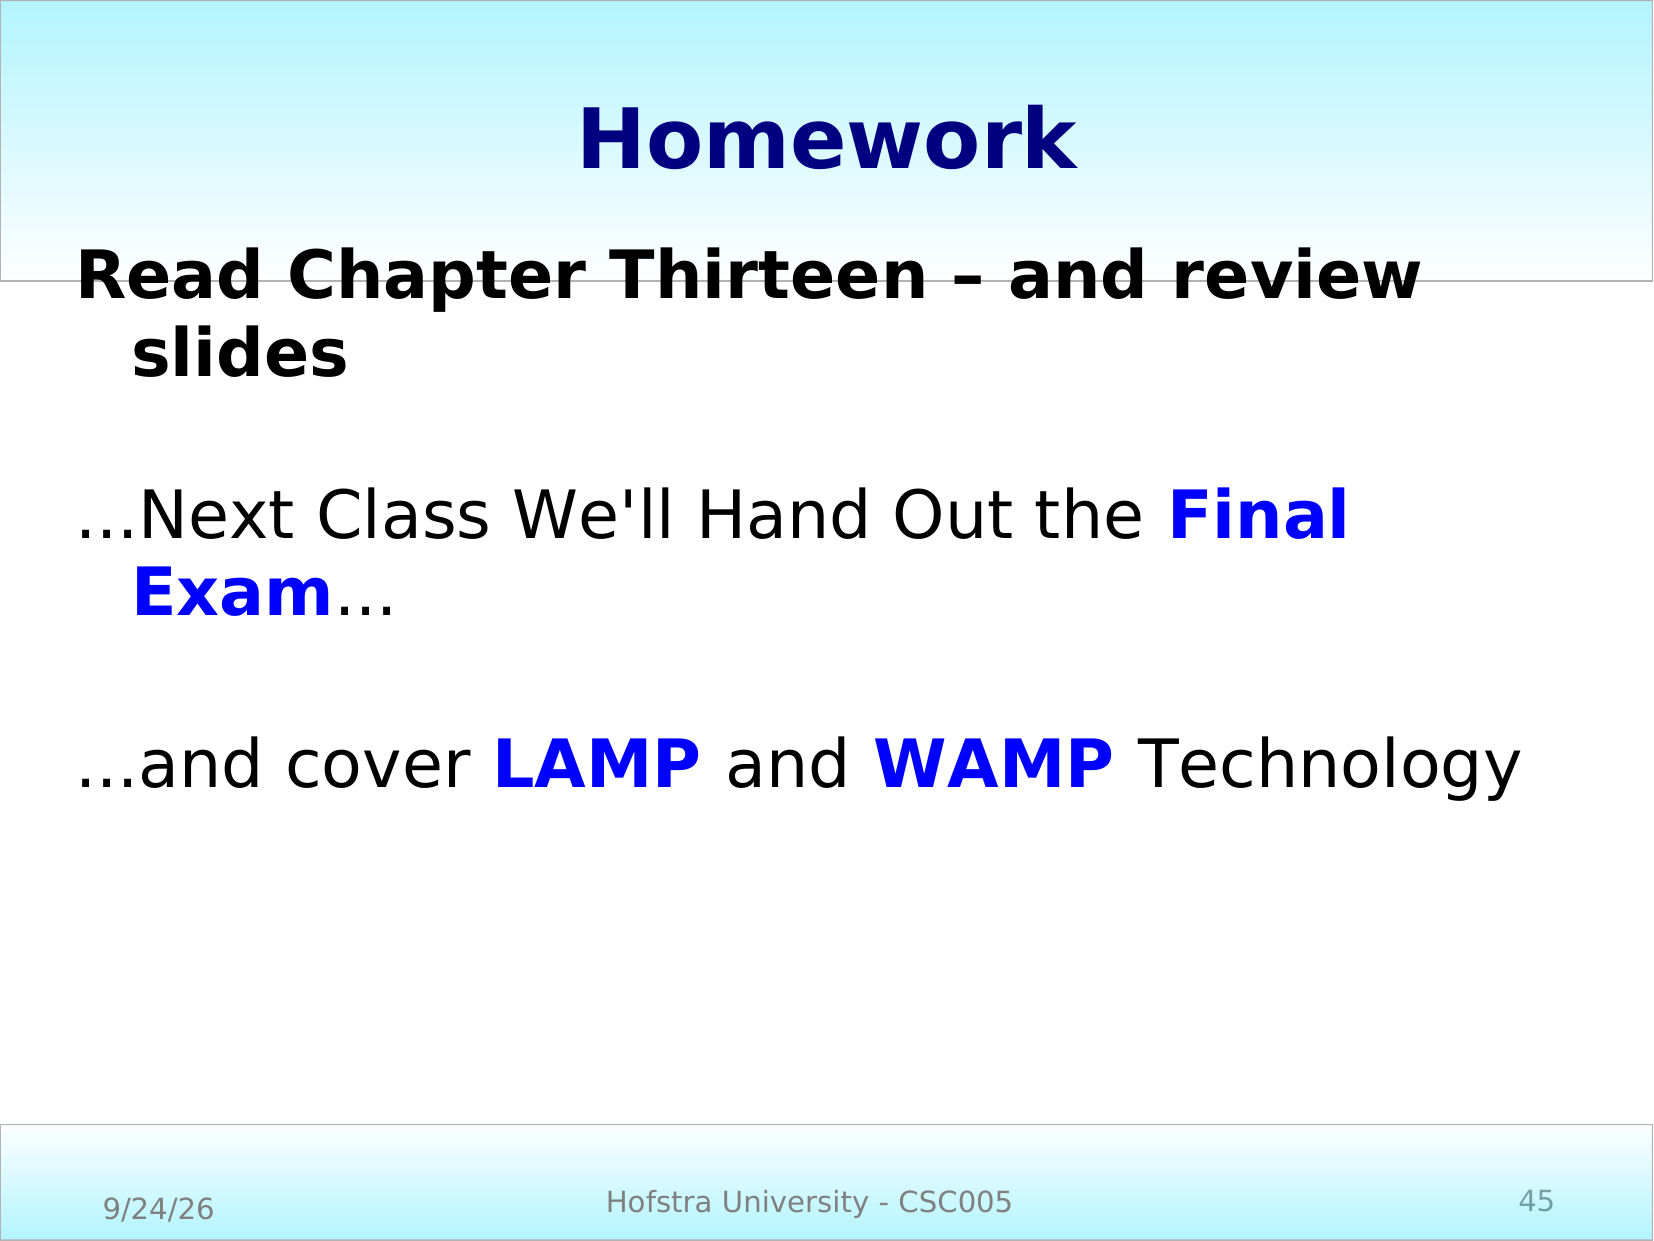

# Homework
Read Chapter Thirteen – and review slides
...Next Class We'll Hand Out the Final Exam...
...and cover LAMP and WAMP Technology
45
Hofstra University - CSC005